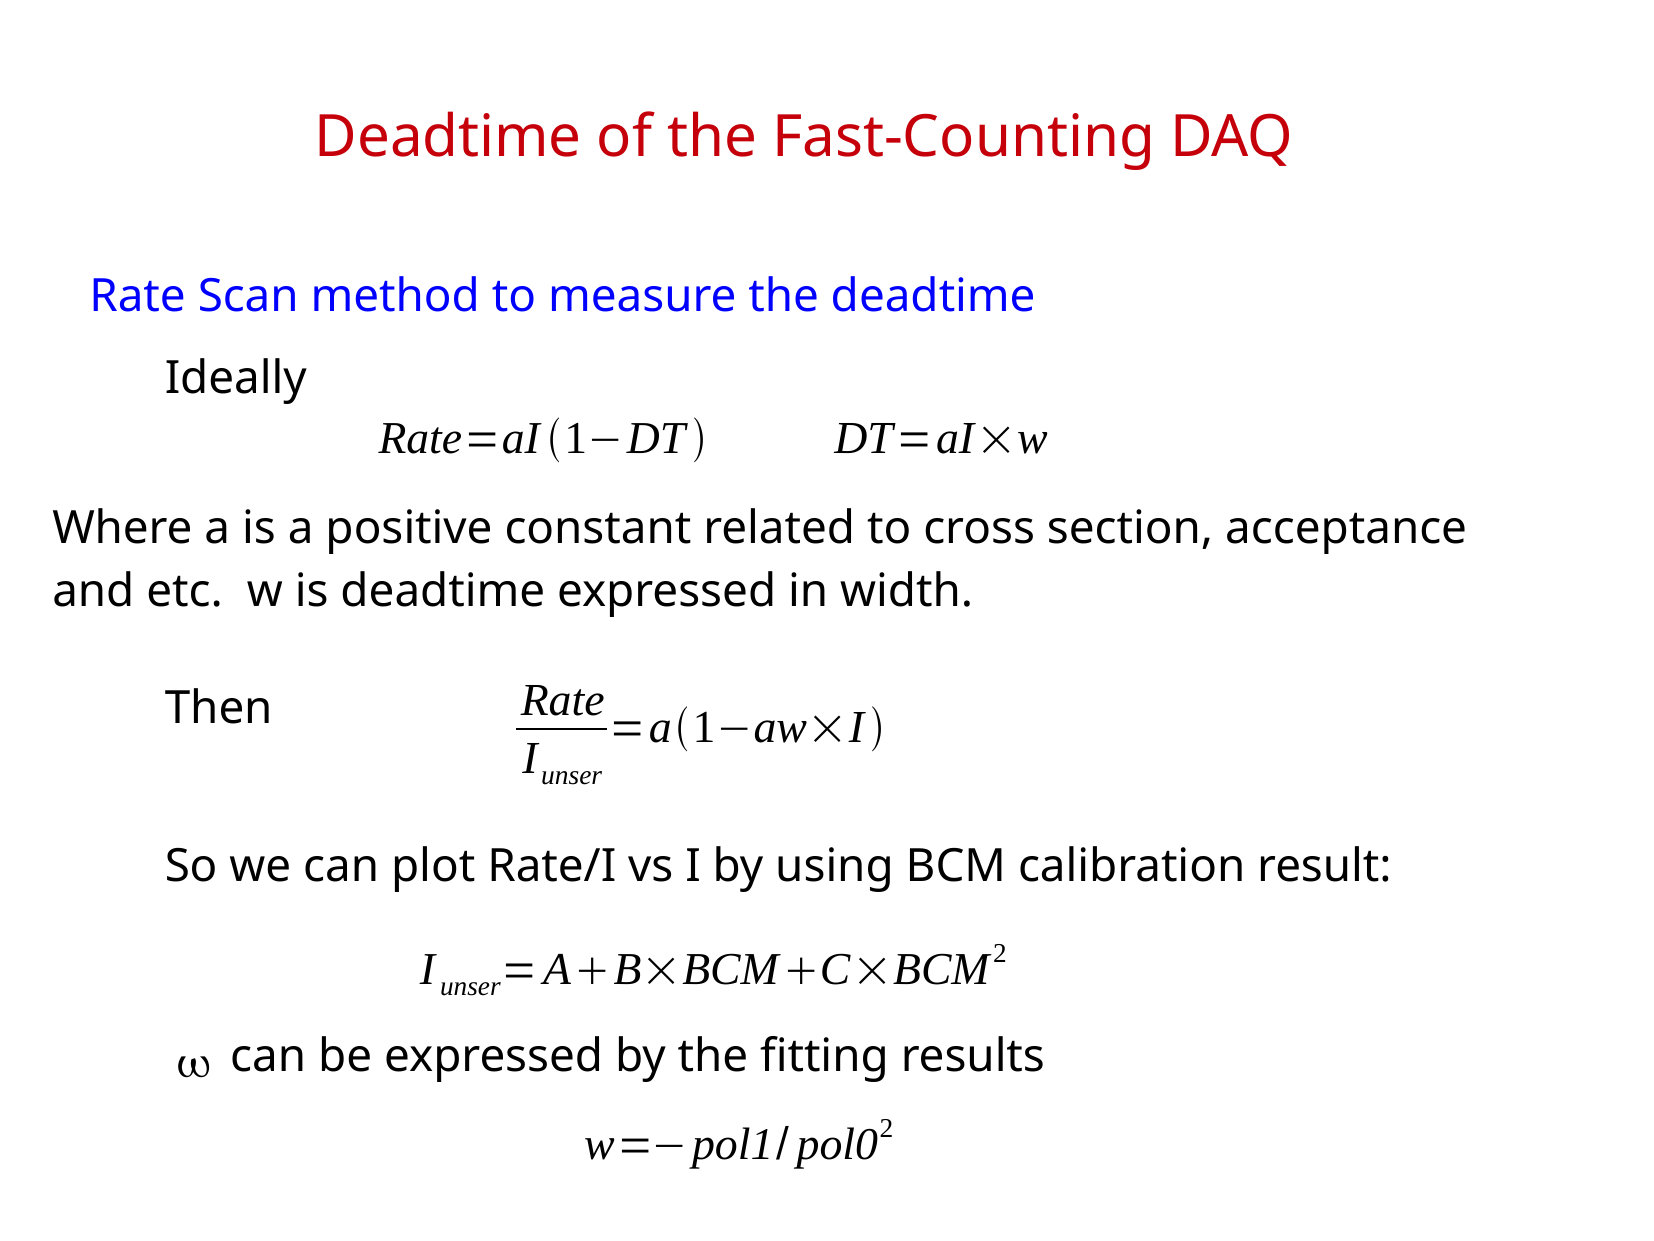

Deadtime of the Fast-Counting DAQ
Rate Scan method to measure the deadtime
Ideally
Where a is a positive constant related to cross section, acceptance
and etc. w is deadtime expressed in width.
Then
So we can plot Rate/I vs I by using BCM calibration result:
can be expressed by the fitting results